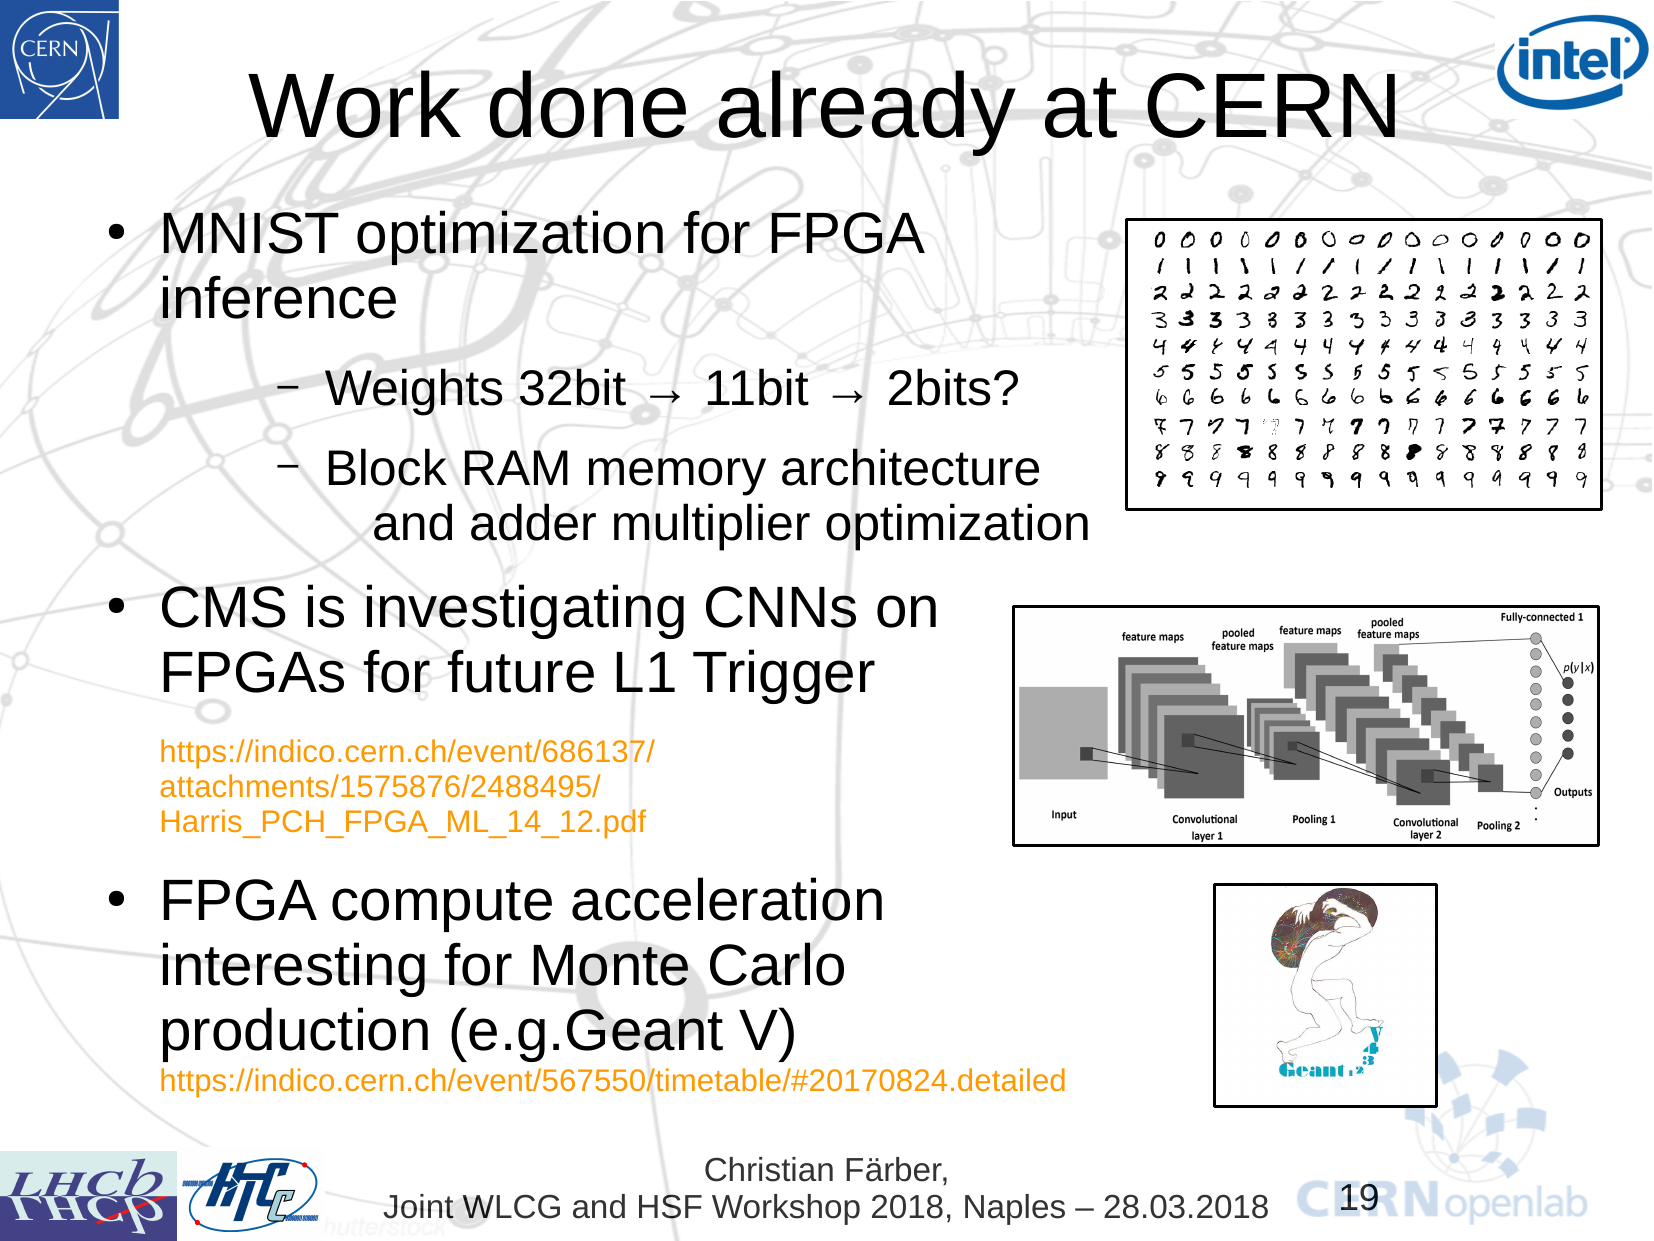

# Work done already at CERN
MNIST optimization for FPGA inference
Weights 32bit → 11bit → 2bits?
Block RAM memory architecture and adder multiplier optimization
CMS is investigating CNNs on FPGAs for future L1 Trigger
https://indico.cern.ch/event/686137/ attachments/1575876/2488495/ Harris_PCH_FPGA_ML_14_12.pdf
FPGA compute acceleration interesting for Monte Carlo production (e.g.Geant V) https://indico.cern.ch/event/567550/timetable/#20170824.detailed